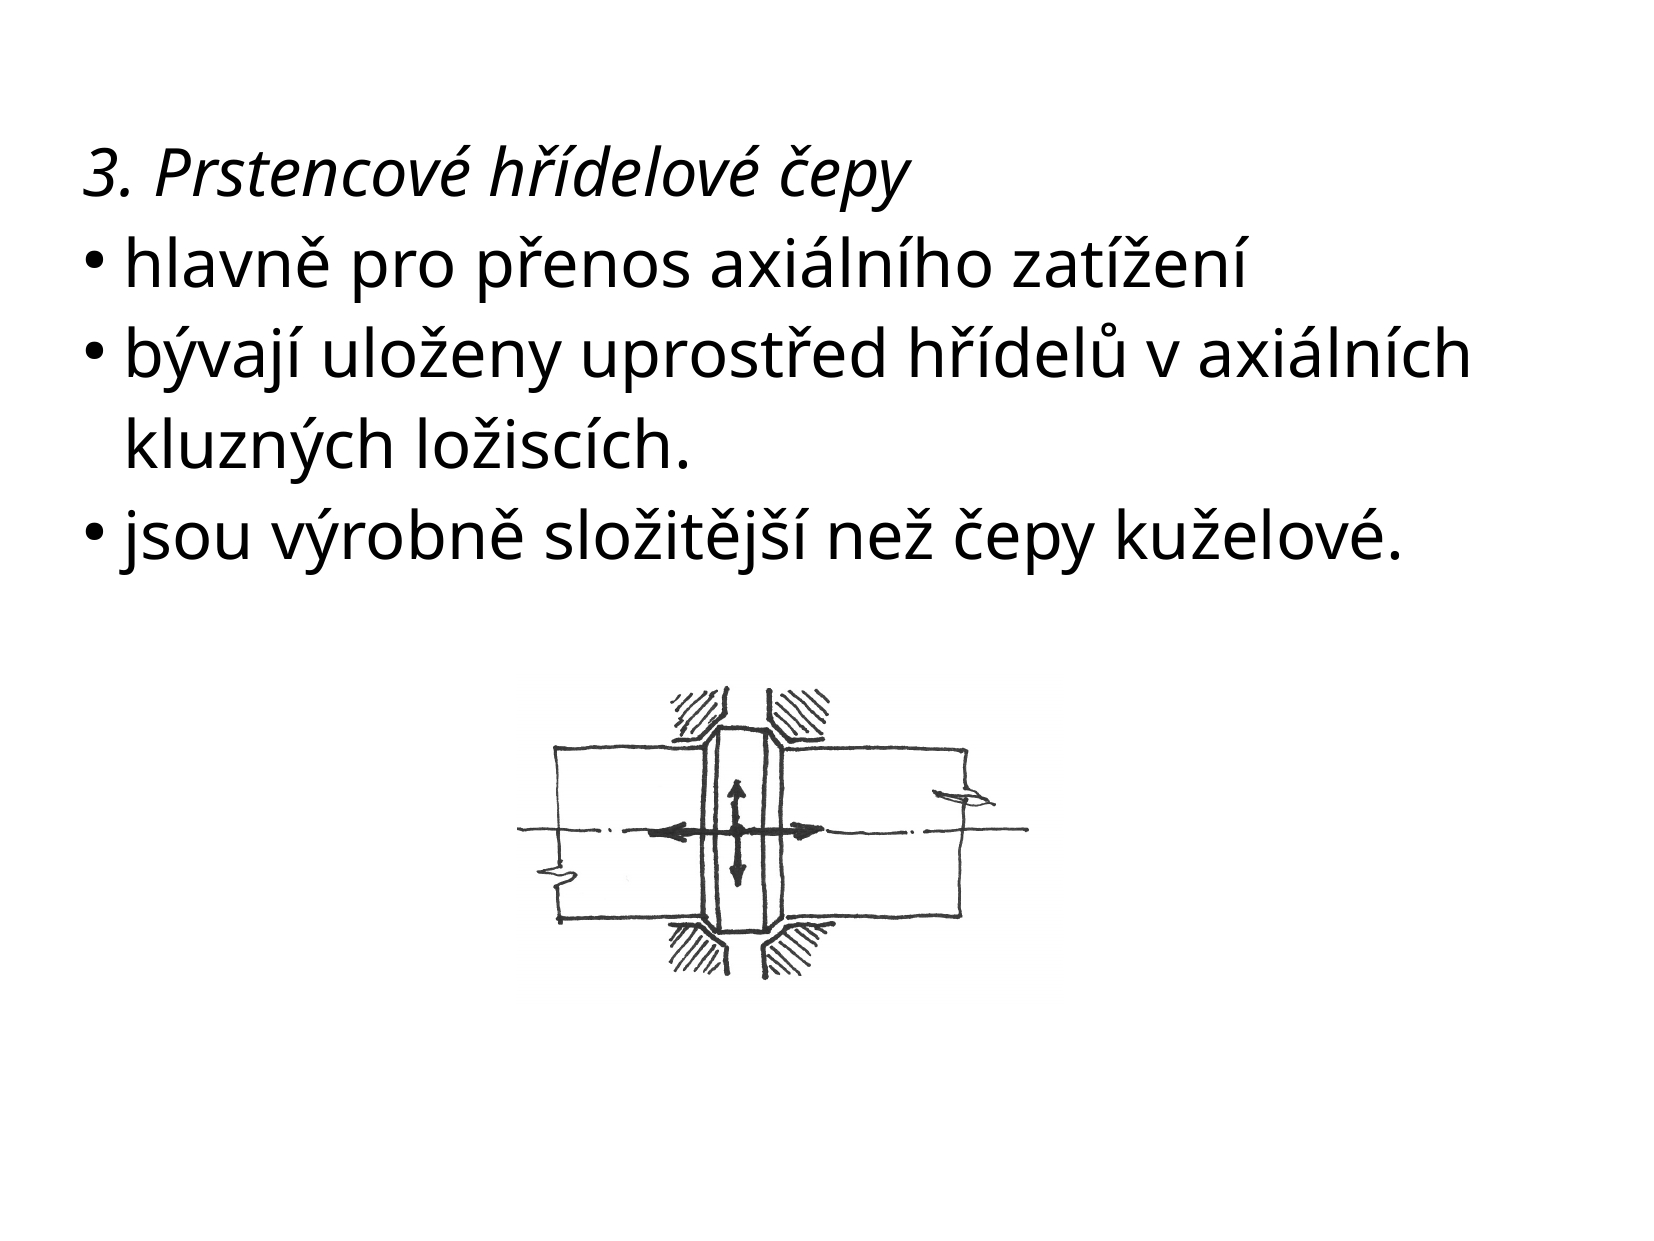

# 3. Prstencové hřídelové čepy
 hlavně pro přenos axiálního zatížení
 bývají uloženy uprostřed hřídelů v axiálních
 kluzných ložiscích.
 jsou výrobně složitější než čepy kuželové.